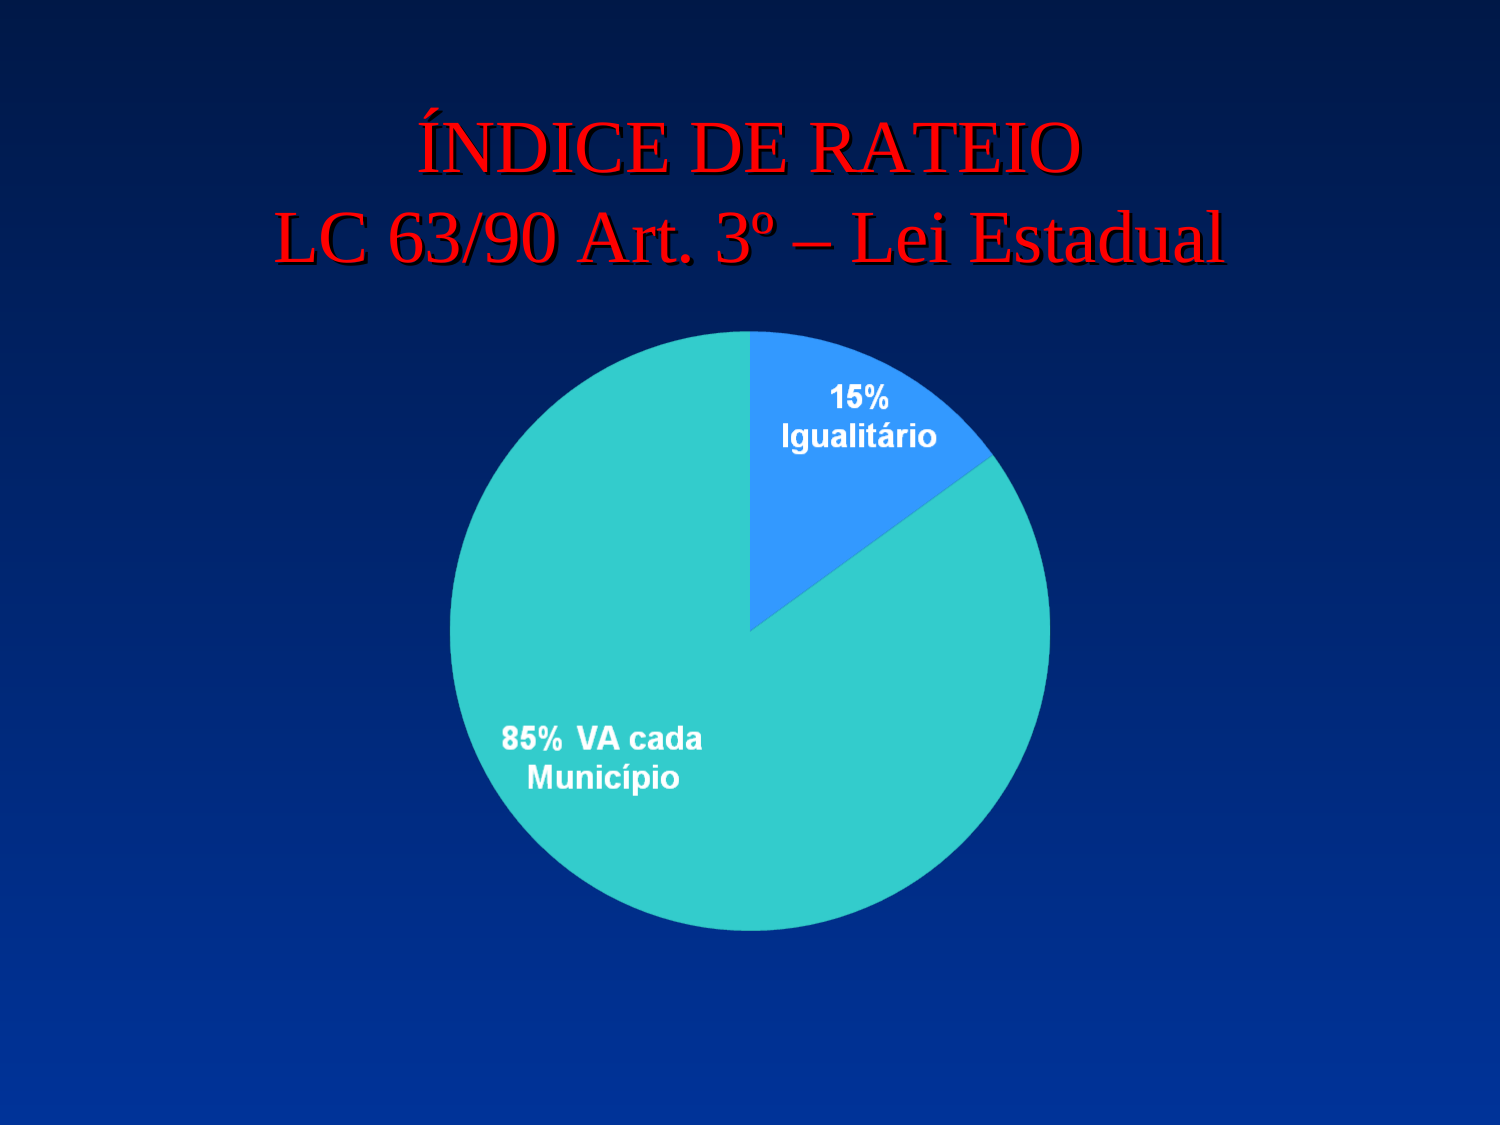

ÍNDICE DE RATEIO
LC 63/90 Art. 3º – Lei Estadual